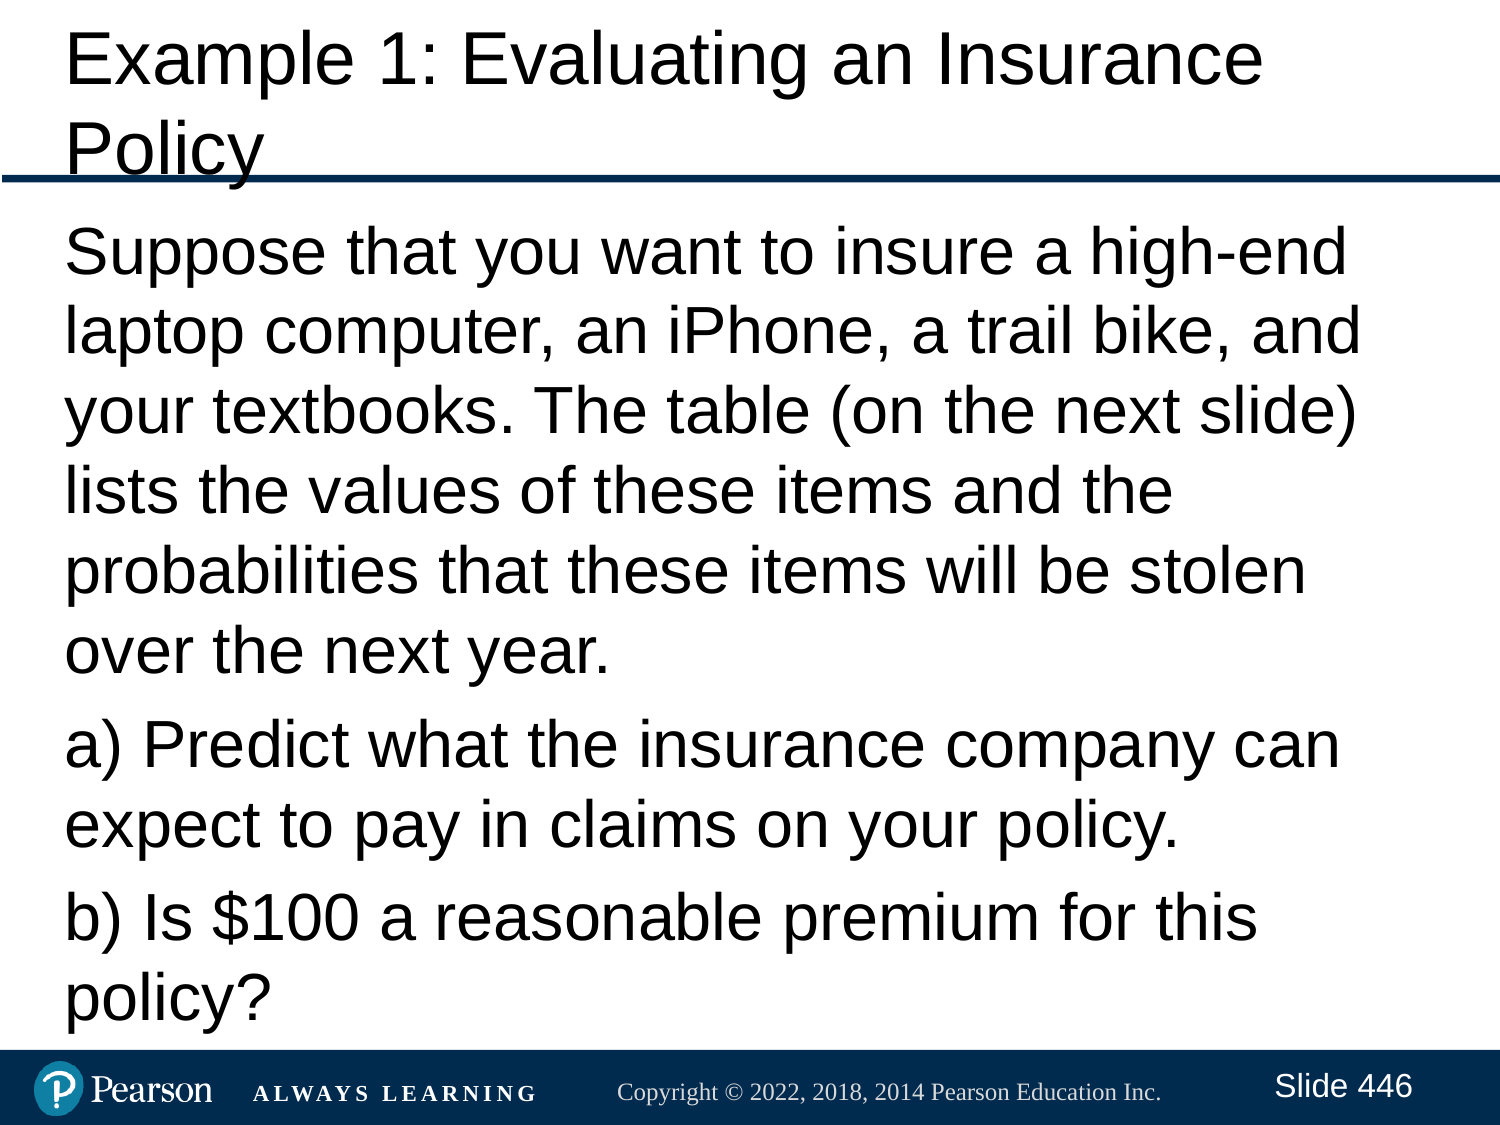

# Example 1: Evaluating an Insurance Policy
Suppose that you want to insure a high-end laptop computer, an iPhone, a trail bike, and your textbooks. The table (on the next slide) lists the values of these items and the probabilities that these items will be stolen over the next year.
a) Predict what the insurance company can expect to pay in claims on your policy.
b) Is $100 a reasonable premium for this policy?